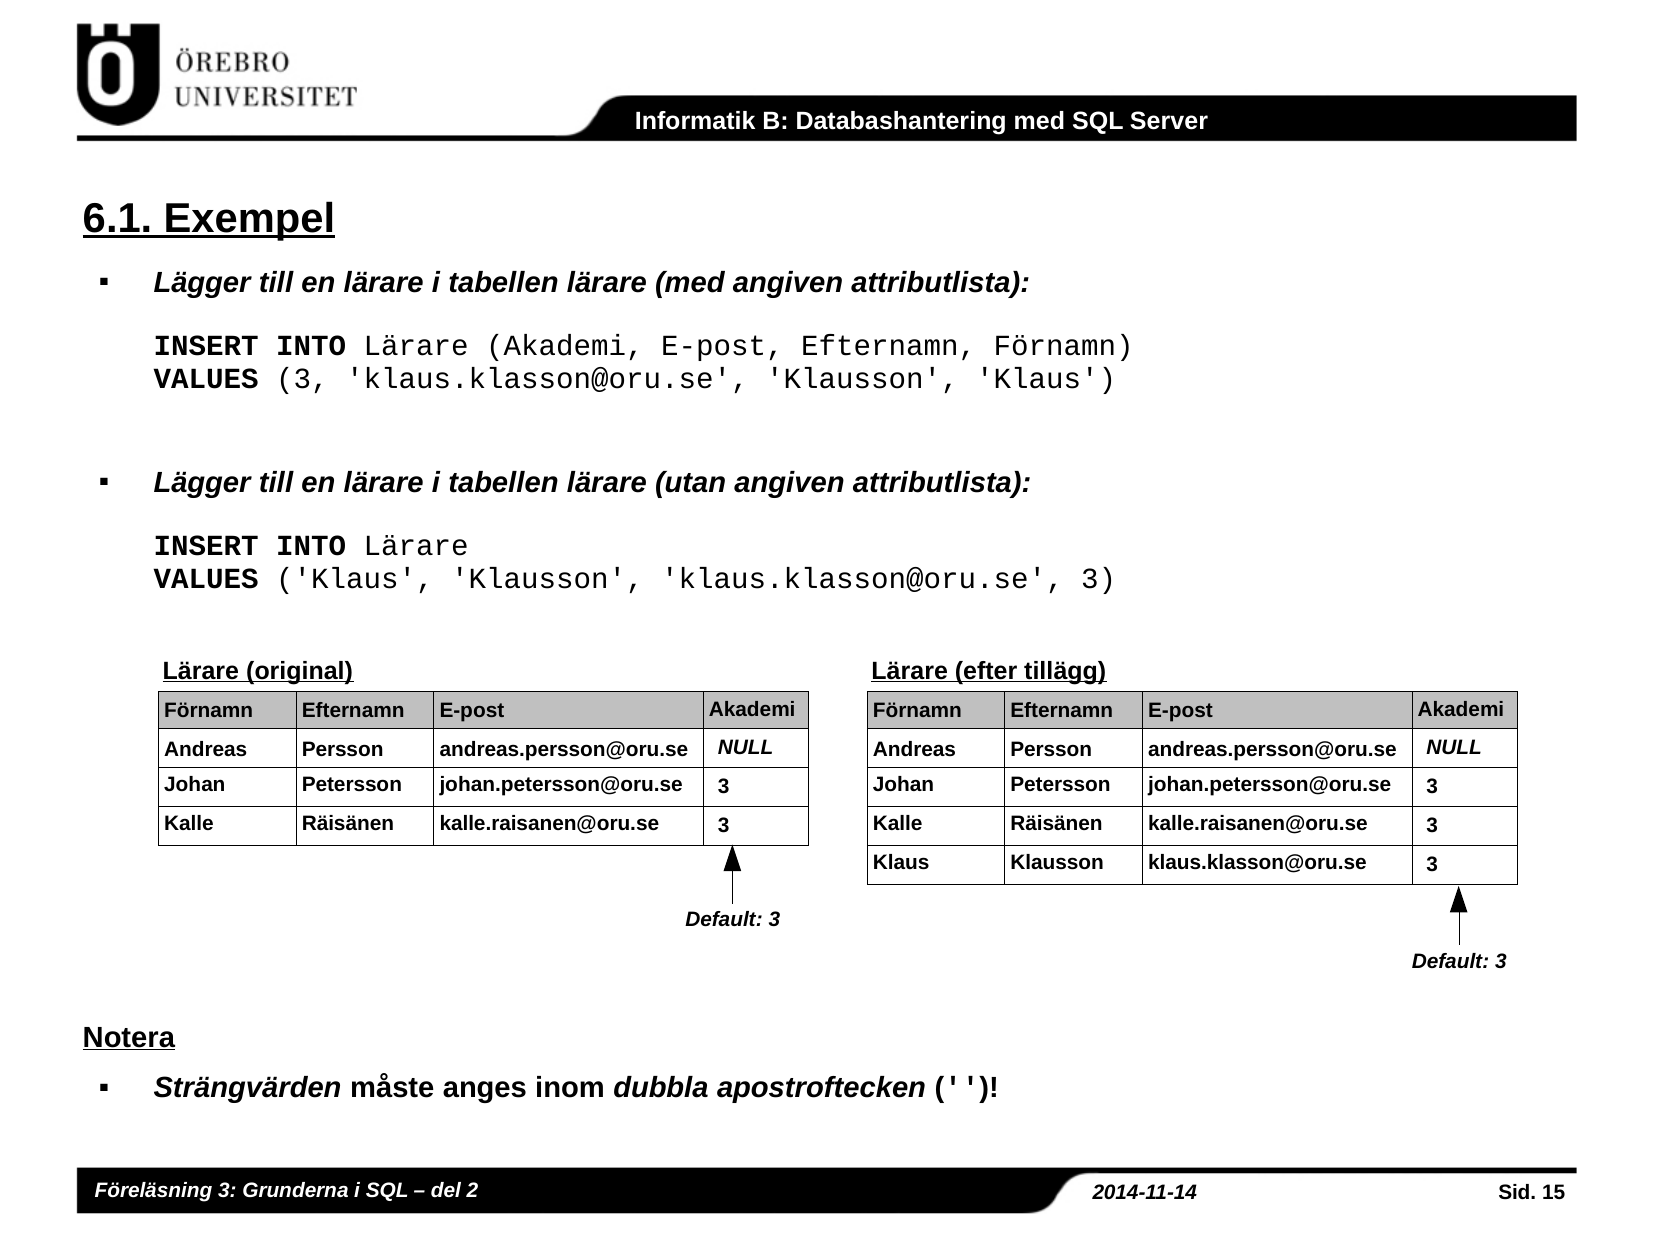

# 6.1. Exempel
Lägger till en lärare i tabellen lärare (med angiven attributlista):
INSERT INTO Lärare (Akademi, E-post, Efternamn, Förnamn)
VALUES (3, 'klaus.klasson@oru.se', 'Klausson', 'Klaus')
Lägger till en lärare i tabellen lärare (utan angiven attributlista):
INSERT INTO Lärare
VALUES ('Klaus', 'Klausson', 'klaus.klasson@oru.se', 3)
Notera
Strängvärden måste anges inom dubbla apostroftecken ('')!
Lärare (original)
Lärare (efter tillägg)
| Förnamn | Efternamn | E-post | Akademi |
| --- | --- | --- | --- |
| Andreas | Persson | andreas.persson@oru.se | NULL |
| Johan | Petersson | johan.petersson@oru.se | 3 |
| Kalle | Räisänen | kalle.raisanen@oru.se | 3 |
| Förnamn | Efternamn | E-post | Akademi |
| --- | --- | --- | --- |
| Andreas | Persson | andreas.persson@oru.se | NULL |
| Johan | Petersson | johan.petersson@oru.se | 3 |
| Kalle | Räisänen | kalle.raisanen@oru.se | 3 |
| Klaus | Klausson | klaus.klasson@oru.se | 3 |
Default: 3
Default: 3
Föreläsning 3: Grunderna i SQL – del 2
2014-11-14
15